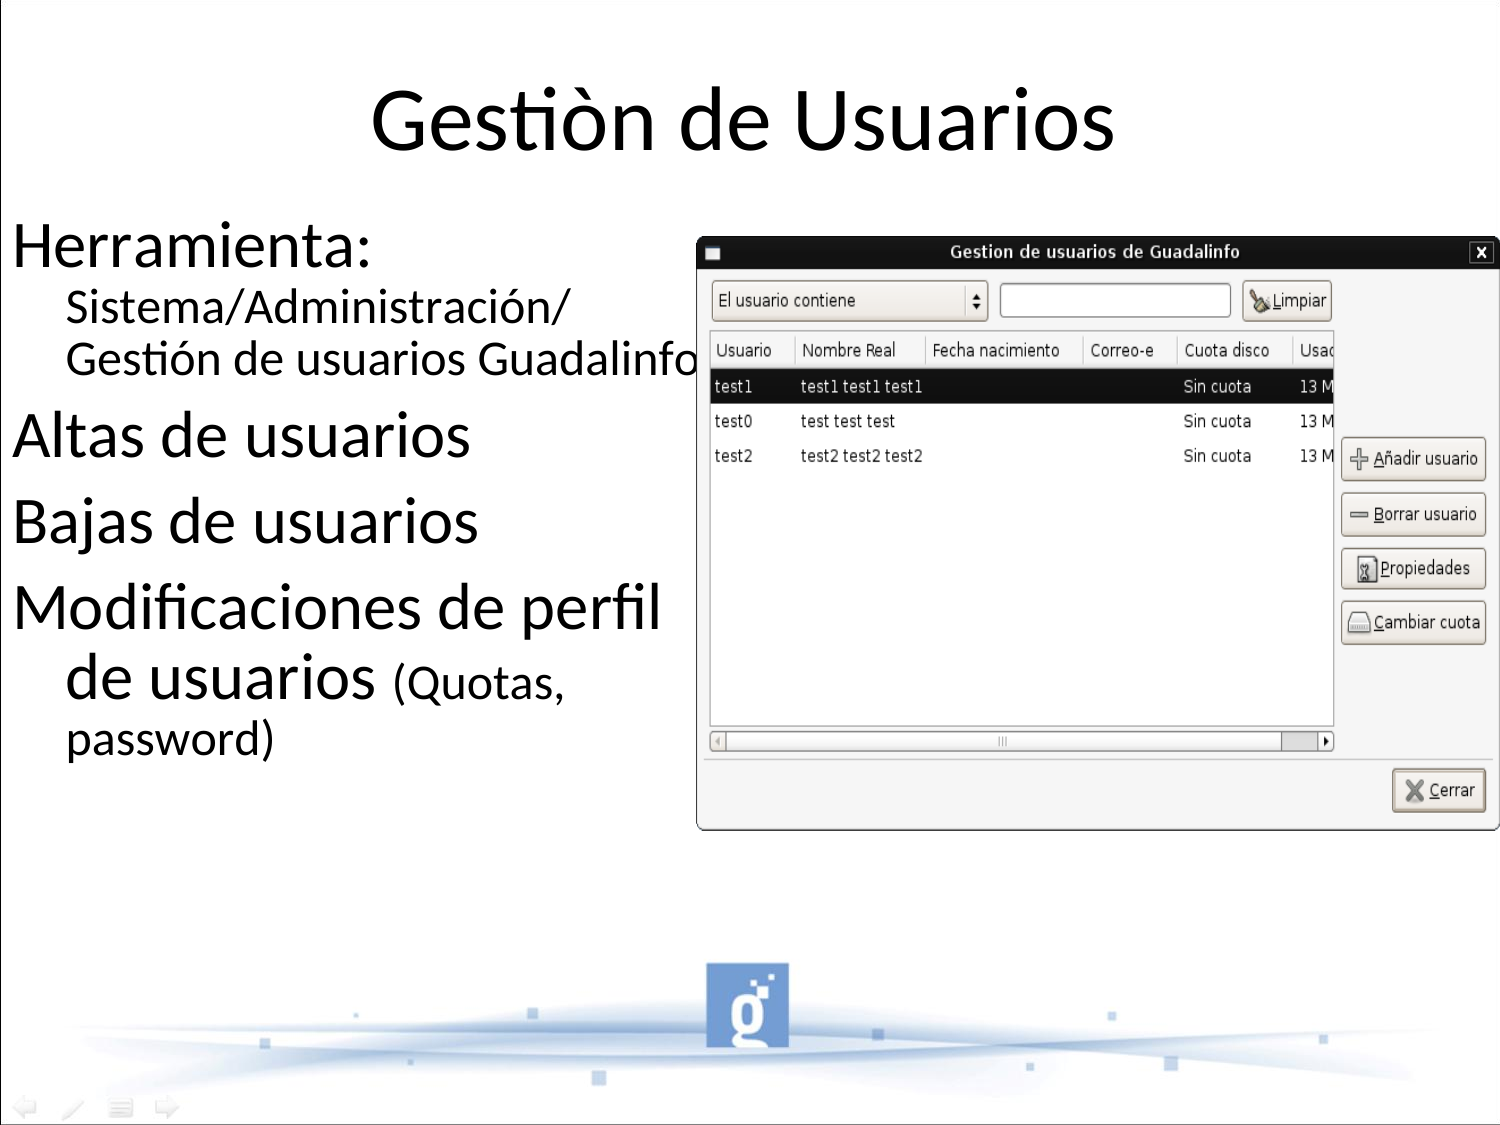

# Gestiòn de Usuarios
Herramienta:
Sistema/Administración/
Gestión de usuarios Guadalinfo
Altas de usuarios
Bajas de usuarios
Modificaciones de perfil de usuarios (Quotas, password)